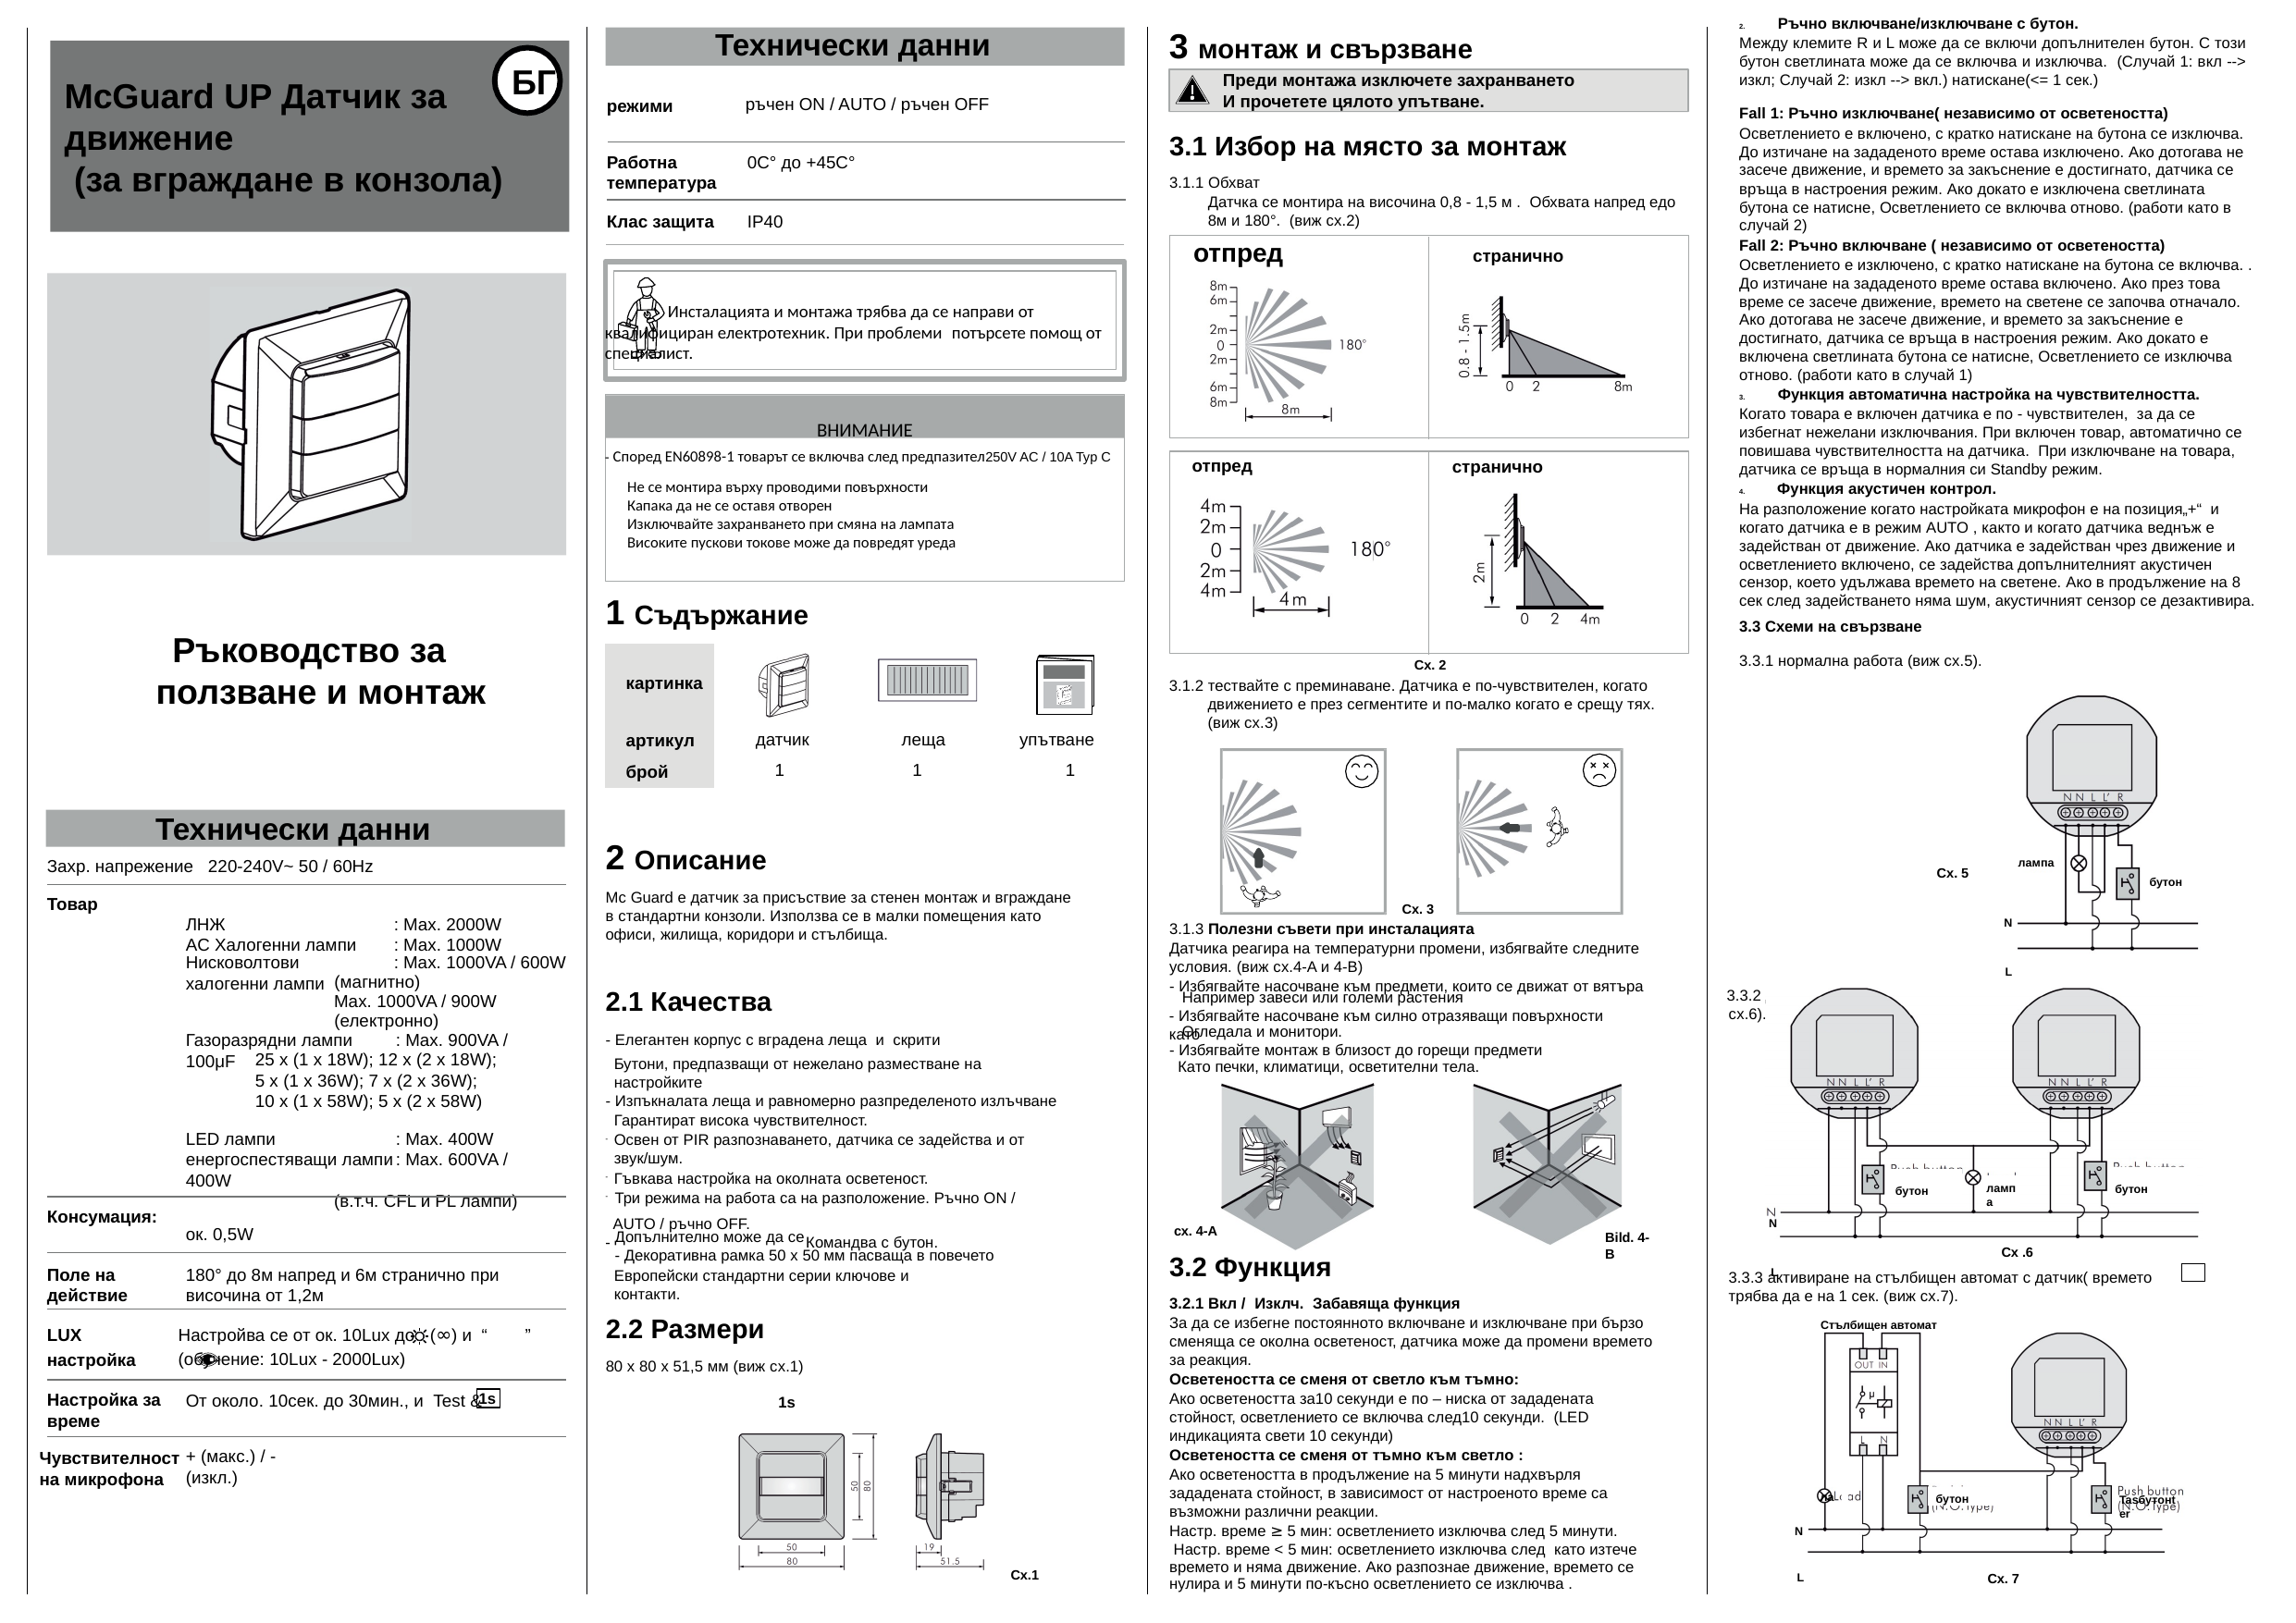

Ръчно включване/изключване с бутон.
Между клемите R и L може да се включи допълнителен бутон. С този бутон светлината може да се включва и изключва. (Случай 1: вкл --> изкл; Случай 2: изкл --> вкл.) натискане(<= 1 сек.)
Fall 1: Ръчно изключване( независимо от осветеността)
Осветлението е включено, с кратко натискане на бутона се изключва. До изтичане на зададеното време остава изключено. Ако дотогава не засече движение, и времето за закъснение е достигнато, датчика се връща в настроения режим. Ако докато е изключена светлината бутона се натисне, Осветлението се включва отново. (работи като в случай 2)
Fall 2: Ръчно включване ( независимо от осветеността)
Осветлението е изключено, с кратко натискане на бутона се включва. . До изтичане на зададеното време остава включено. Ако през това време се засече движение, времето на светене се започва отначало. Ако дотогава не засече движение, и времето за закъснение е достигнато, датчика се връща в настроения режим. Ако докато е включена светлината бутона се натисне, Осветлението се изключва отново. (работи като в случай 1)
Функция автоматична настройка на чувствителността.
Когато товара е включен датчика е по - чувствителен, за да се избегнат нежелани изключвания. При включен товар, автоматично се повишава чувствителността на датчика. При изключване на товара, датчика се връща в нормалния си Standby режим.
Функция акустичен контрол.
На разположение когато настройката микрофон е на позиция„+“ и когато датчика е в режим AUTO , както и когато датчика веднъж е задействан от движение. Ако датчика е задействан чрез движение и осветлението включено, се задейства допълнителният акустичен сензор, което удължава времето на светене. Ако в продължение на 8 сек след задействането няма шум, акустичният сензор се дезактивира.
3.3 Схеми на свързване
3.3.1 нормална работа (виж сх.5).
3 монтаж и свързване
Технически данни
БГ
Преди монтажа изключете захранването
И прочетете цялото упътване.
McGuard UP Датчик за движение
 (за вграждане в конзола)
ръчен ON / AUTO / ръчен OFF
режими
3.1 Избор на място за монтаж
3.1.1 Обхват
Датчка се монтира на височина 0,8 - 1,5 м . Обхвата напред едо 8м и 180°. (виж сх.2)
отпред	странично
Работна	0C° до +45C°
температура
Клас защита	IP40
 Инсталацията и монтажа трябва да се направи от 	квалифициран електротехник. При проблеми 	потърсете помощ от специалист.
 ВНИМАНИЕ
- Според EN60898-1 товарът се включва след предпазител250V AC / 10A Typ C
отпред
странично
Не се монтира върху проводими повърхности
Капака да не се оставя отворен
Изключвайте захранването при смяна на лампата
Високите пускови токове може да повредят уреда
1 Съдържание
Ръководство за ползване и монтаж
| картинка | | | |
| --- | --- | --- | --- |
| артикул | датчик | леща | упътване |
| брой | 1 | 1 | 1 |
Сх. 2
3.1.2 тествайте с преминаване. Датчика е по-чувствителен, когато движението е през сегментите и по-малко когато е срещу тях. (виж сх.3)
Технически данни
2 Описание
Mc Guard е датчик за присъствие за стенен монтаж и вграждане в стандартни конзоли. Използва се в малки помещения като офиси, жилища, коридори и стълбища.
лампа
Захр. напрежение 220-240V~ 50 / 60Hz
Сх. 5
бутон
Товар
Сх. 3
3.1.3 Полезни съвети при инсталацията
Датчика реагира на температурни промени, избягвайте следните условия. (виж сх.4-A и 4-B)
- Избягвайте насочване към предмети, които се движат от вятъра
N L
3.3.2 два датчика с един товар. (виж сх.6).
ЛНЖ
AC Халогенни лампи
: Max. 2000W
: Max. 1000W
Нисковолтови халогенни лампи
: Max. 1000VA / 600W
(магнитно)
2.1 Качества
- Елегантен корпус с вградена леща и скрити
Например завеси или големи растения
- Избягвайте насочване към силно отразяващи повърхности като
Max. 1000VA / 900W
(електронно)
Огледала и монитори.
- Избягвайте монтаж в близост до горещи предмети
Газоразрядни лампи	: Max. 900VA / 100μF
25 x (1 x 18W); 12 x (2 x 18W);
5 x (1 x 36W); 7 x (2 x 36W);
10 x (1 x 58W); 5 x (2 x 58W)
Бутони, предпазващи от нежелано разместване на настройките
- Изпъкналата леща и равномерно разпределеното излъчване
Като печки, климатици, осветителни тела.
Гарантират висока чувствителност.
Освен от PIR разпознаването, датчика се задейства и от звук/шум.
Гъвкава настройка на околната осветеност.
Три режима на работа са на разположение. Ръчно ON /
LED лампи	: Max. 400W енергоспестяващи лампи	: Max. 600VA / 400W
(в.т.ч. CFL и PL лампи)
бутон
бутон
лампа
Консумация:
N L
AUTO / ръчно OFF.
-	Командва с бутон.
сх. 4-A
3.2 Функция
3.2.1 Вкл / Изклч. Забавяща функция
За да се избегне постоянното включване и изключване при бързо сменяща се околна осветеност, датчика може да промени времето за реакция.
Осветеността се сменя от светло към тъмно:
Ако осветеността за10 секунди е по – ниска от зададената стойност, осветлението се включва след10 секунди. (LED индикацията свети 10 секунди)
Осветеността се сменя от тъмно към светло :
Ако осветеността в продължение на 5 минути надхвърля зададената стойност, в зависимост от настроеното време са възможни различни реакции.
Настр. време ≥ 5 мин: осветлението изключва след 5 минути.
 Настр. време < 5 мин: осветлението изключва след като изтече времето и няма движение. Ако разпознае движение, времето се нулира и 5 минути по-късно осветлението се изключва .
ок. 0,5W
Допълнително може да се
- Декоративна рамка 50 x 50 мм пасваща в повечето
Bild. 4-B
Сх .6
Поле на действие
180° до 8м напред и 6м странично при височина от 1,2м
Европейски стандартни серии ключове и контакти.
3.3.3 активиране на стълбищен автомат с датчик( времето трябва да е на 1 сек. (виж сх.7).
Стълбищен автомат
2.2 Размери
80 x 80 x 51,5 мм (виж сх.1)
Настройва се от ок. 10Lux до	(∞) и “	” (обучение: 10Lux - 2000Lux)
LUX
настройка
1s
1s
Настройка за време
От около. 10сек. до 30мин., и Test &
+ (макс.) / -(изкл.)
Чувствителност на микрофона
бутон
ла
Tasбутонter
N L
Сх.1
Сх. 7